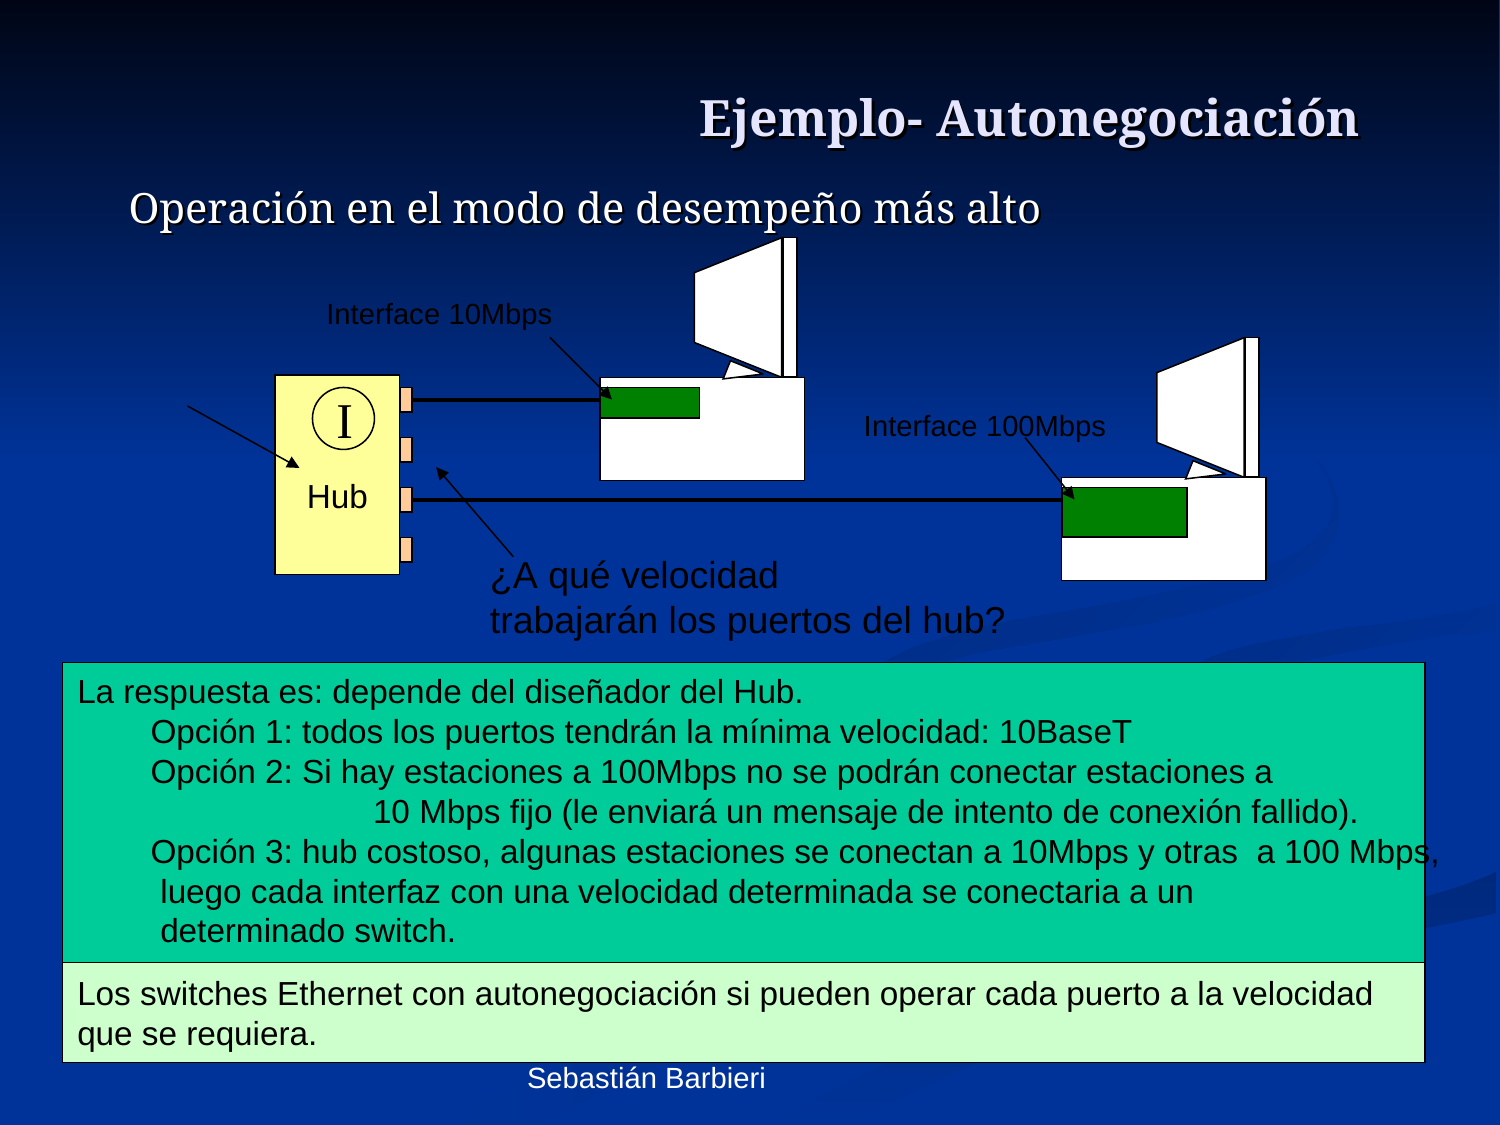

# Ejemplo- Autonegociación
Operación en el modo de desempeño más alto
Interface 10Mbps
Hub
I
Interface 100Mbps
¿A qué velocidad
trabajarán los puertos del hub?
La respuesta es: depende del diseñador del Hub.
	Opción 1: todos los puertos tendrán la mínima velocidad: 10BaseT
	Opción 2: Si hay estaciones a 100Mbps no se podrán conectar estaciones a
 10 Mbps fijo (le enviará un mensaje de intento de conexión fallido).
	Opción 3: hub costoso, algunas estaciones se conectan a 10Mbps y otras a 100 Mbps,
 luego cada interfaz con una velocidad determinada se conectaria a un
 determinado switch.
Los switches Ethernet con autonegociación si pueden operar cada puerto a la velocidad
que se requiera.